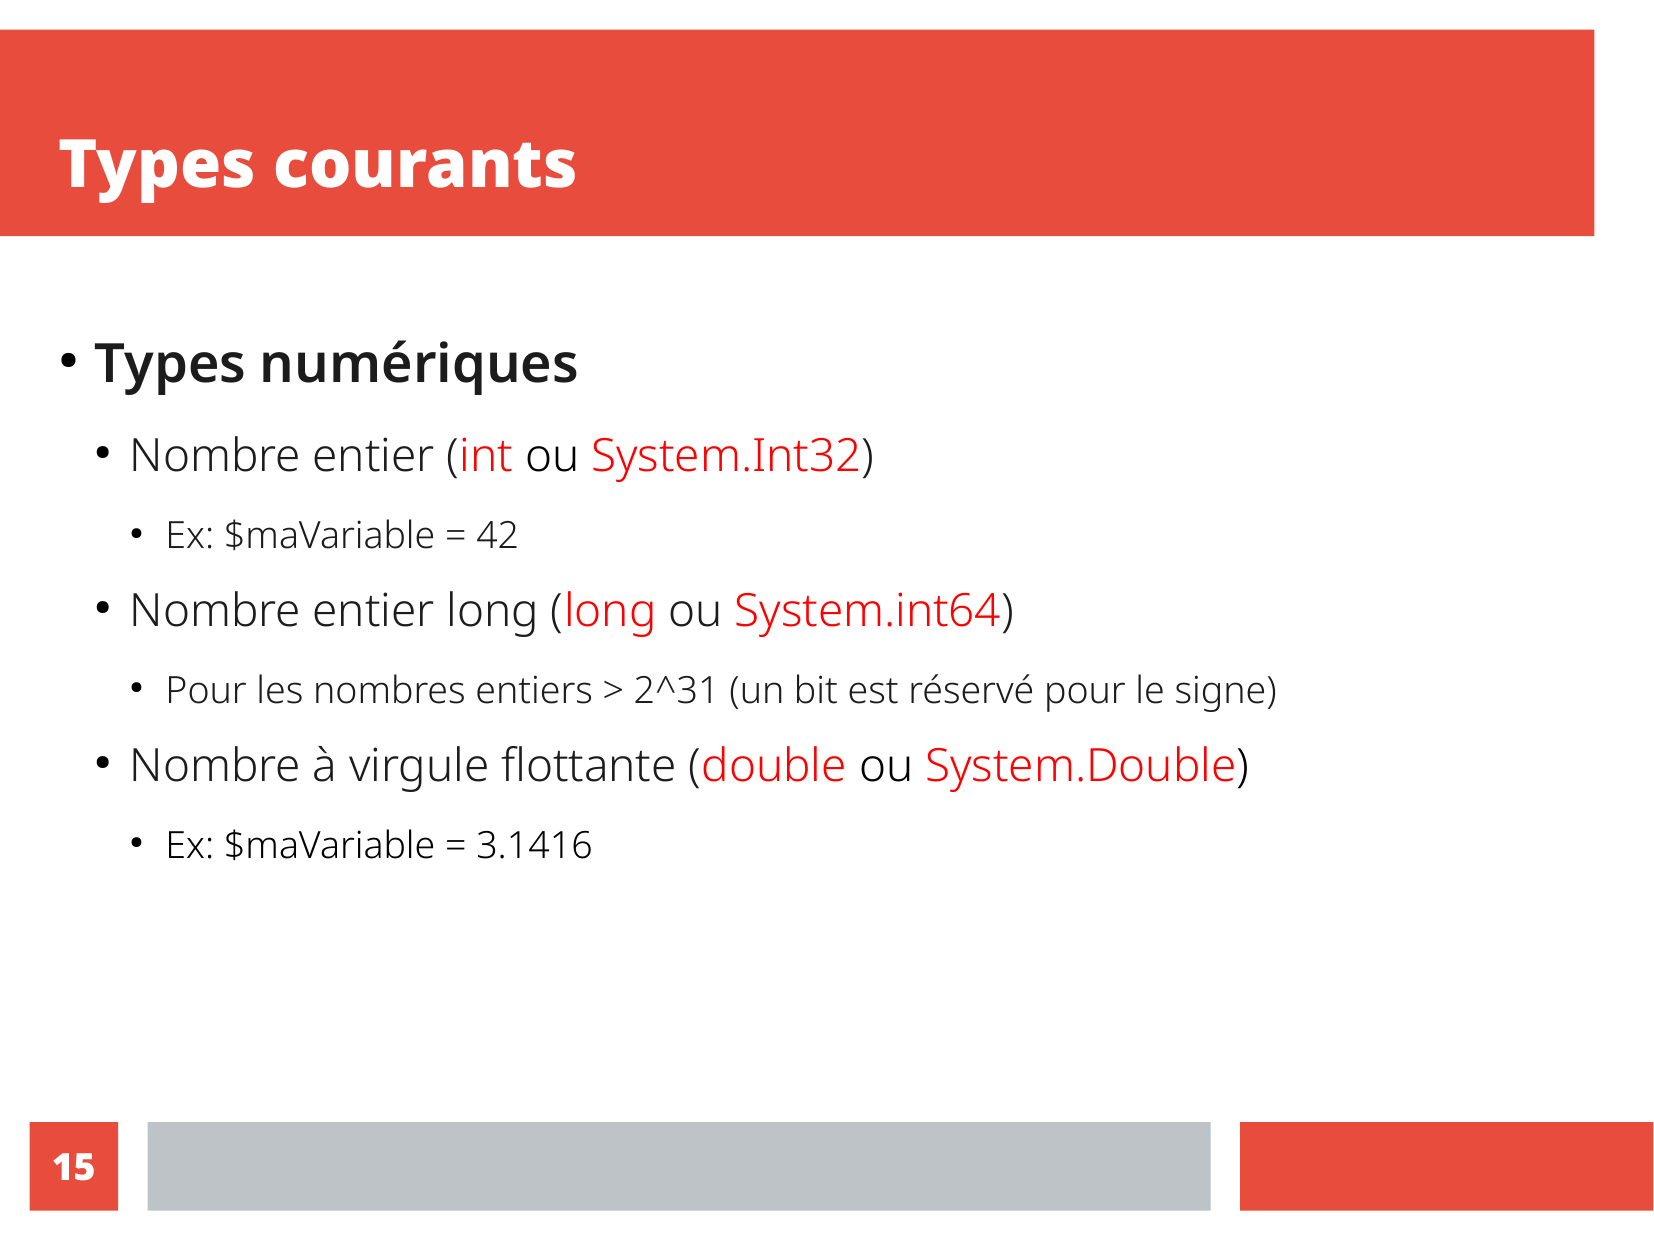

# Types courants
Types numériques
Nombre entier (int ou System.Int32)
Ex: $maVariable = 42
Nombre entier long (long ou System.int64)
Pour les nombres entiers > 2^31 (un bit est réservé pour le signe)
Nombre à virgule flottante (double ou System.Double)
Ex: $maVariable = 3.1416
15